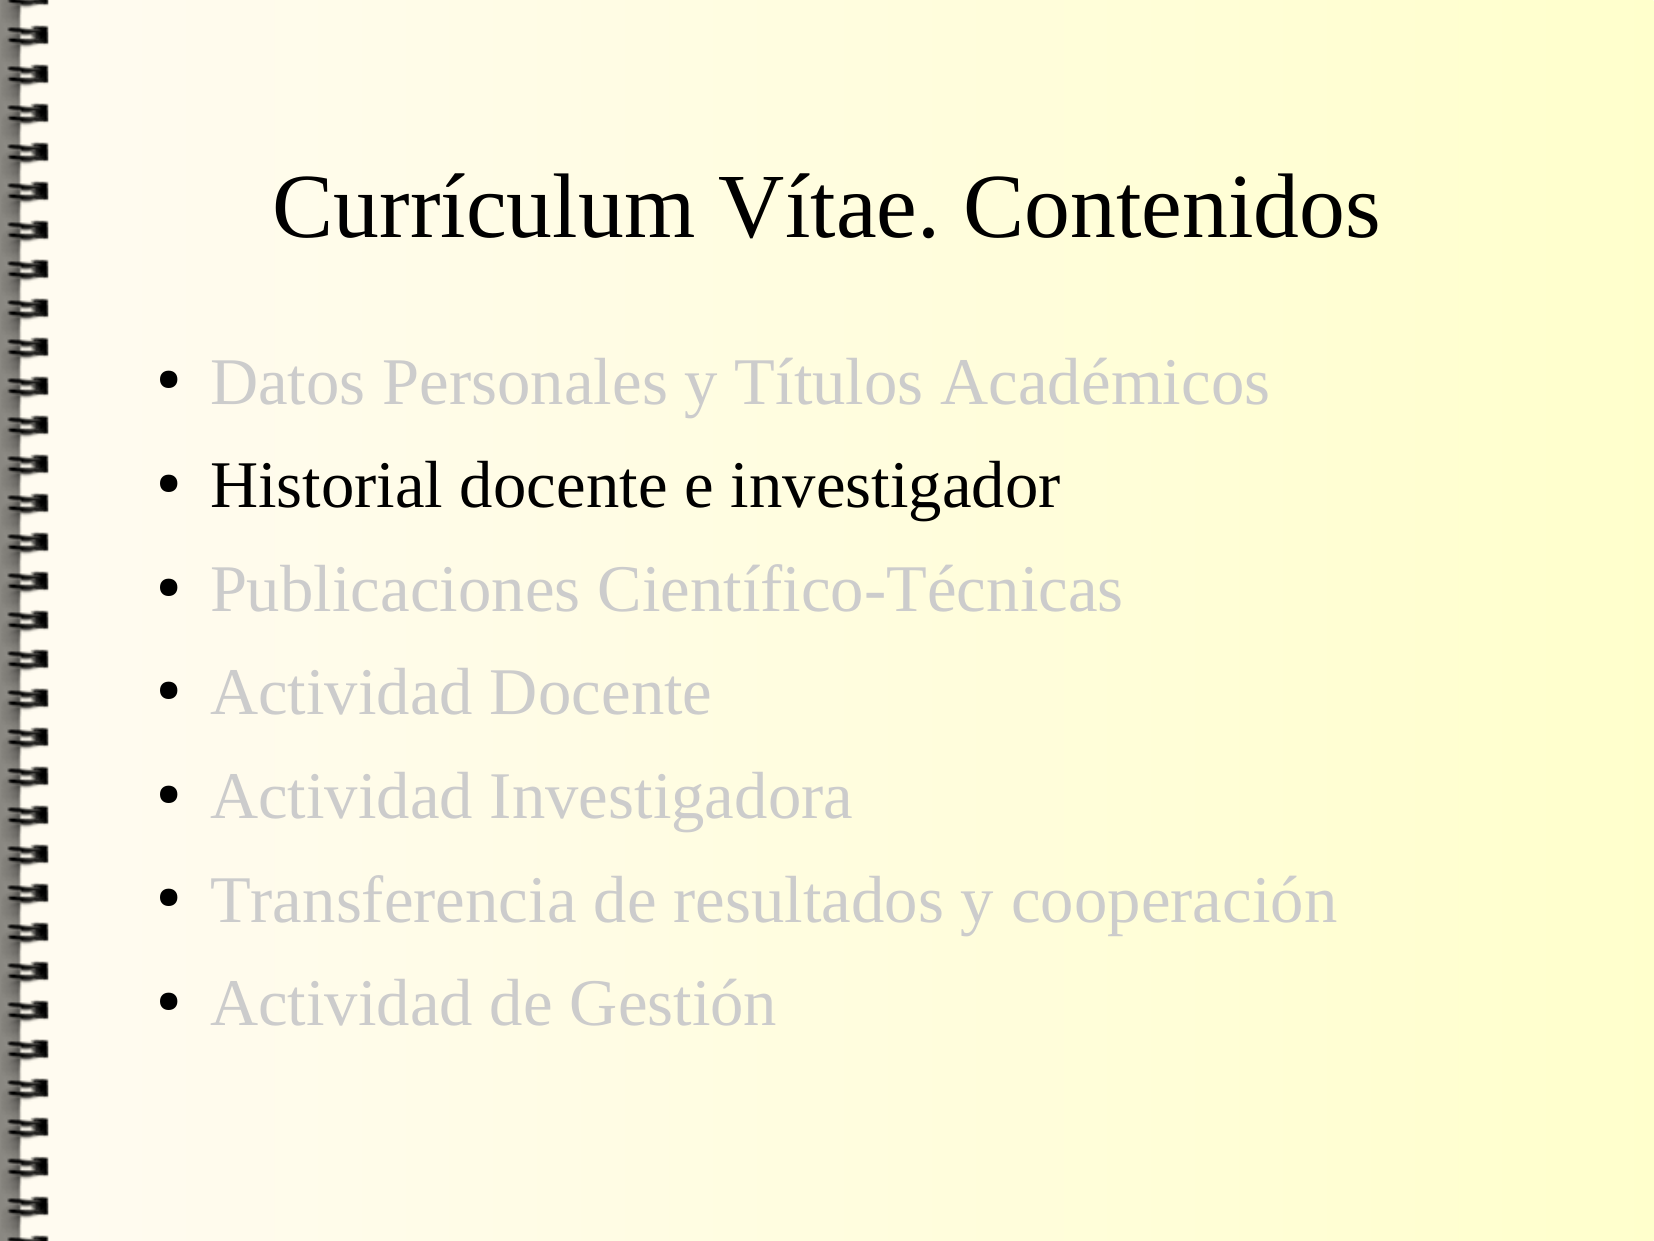

# Currículum Vítae. Contenidos
Datos Personales y Títulos Académicos
Historial docente e investigador
Publicaciones Científico-Técnicas
Actividad Docente
Actividad Investigadora
Transferencia de resultados y cooperación
Actividad de Gestión